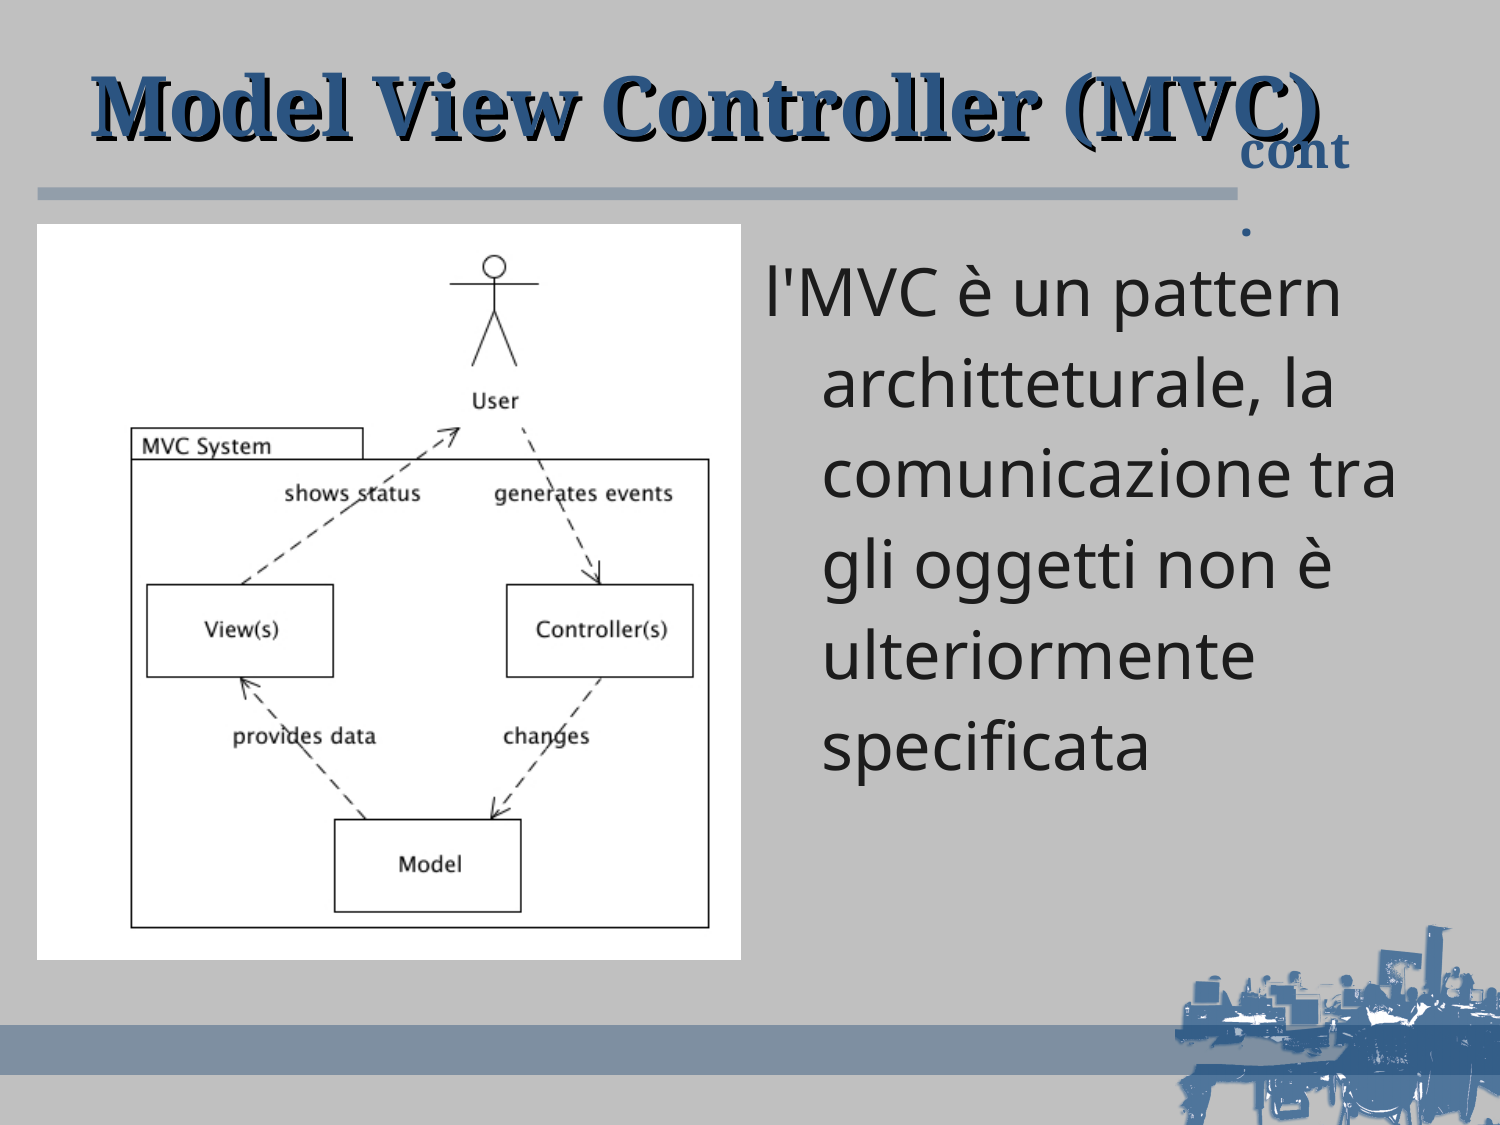

# Model View Controller (MVC)
cont.
l'MVC è un pattern architteturale, la comunicazione tra gli oggetti non è ulteriormente specificata